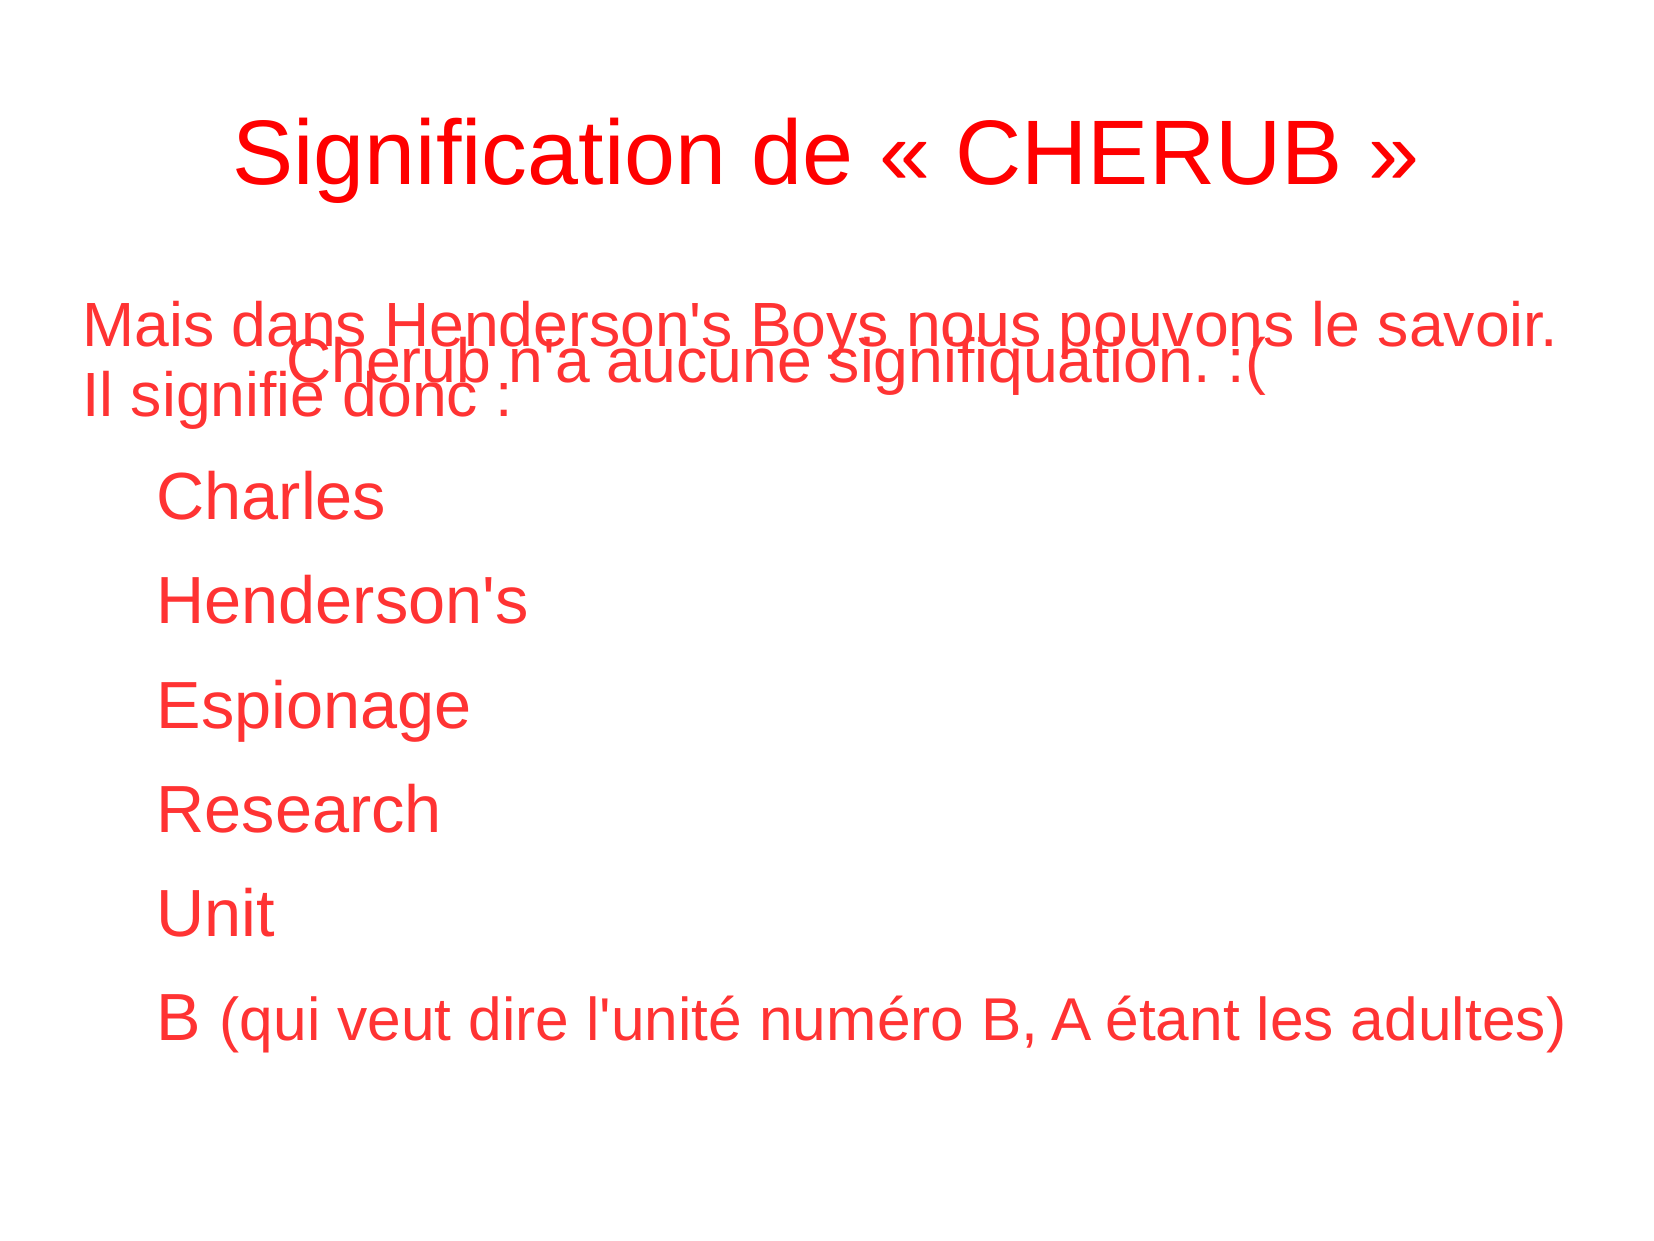

# Signification de « CHERUB »
Mais dans Henderson's Boys nous pouvons le savoir. Il signifie donc :
 Charles
 Henderson's
 Espionage
 Research
 Unit
 B (qui veut dire l'unité numéro B, A étant les adultes)
Cherub n'a aucune signifiquation. :(